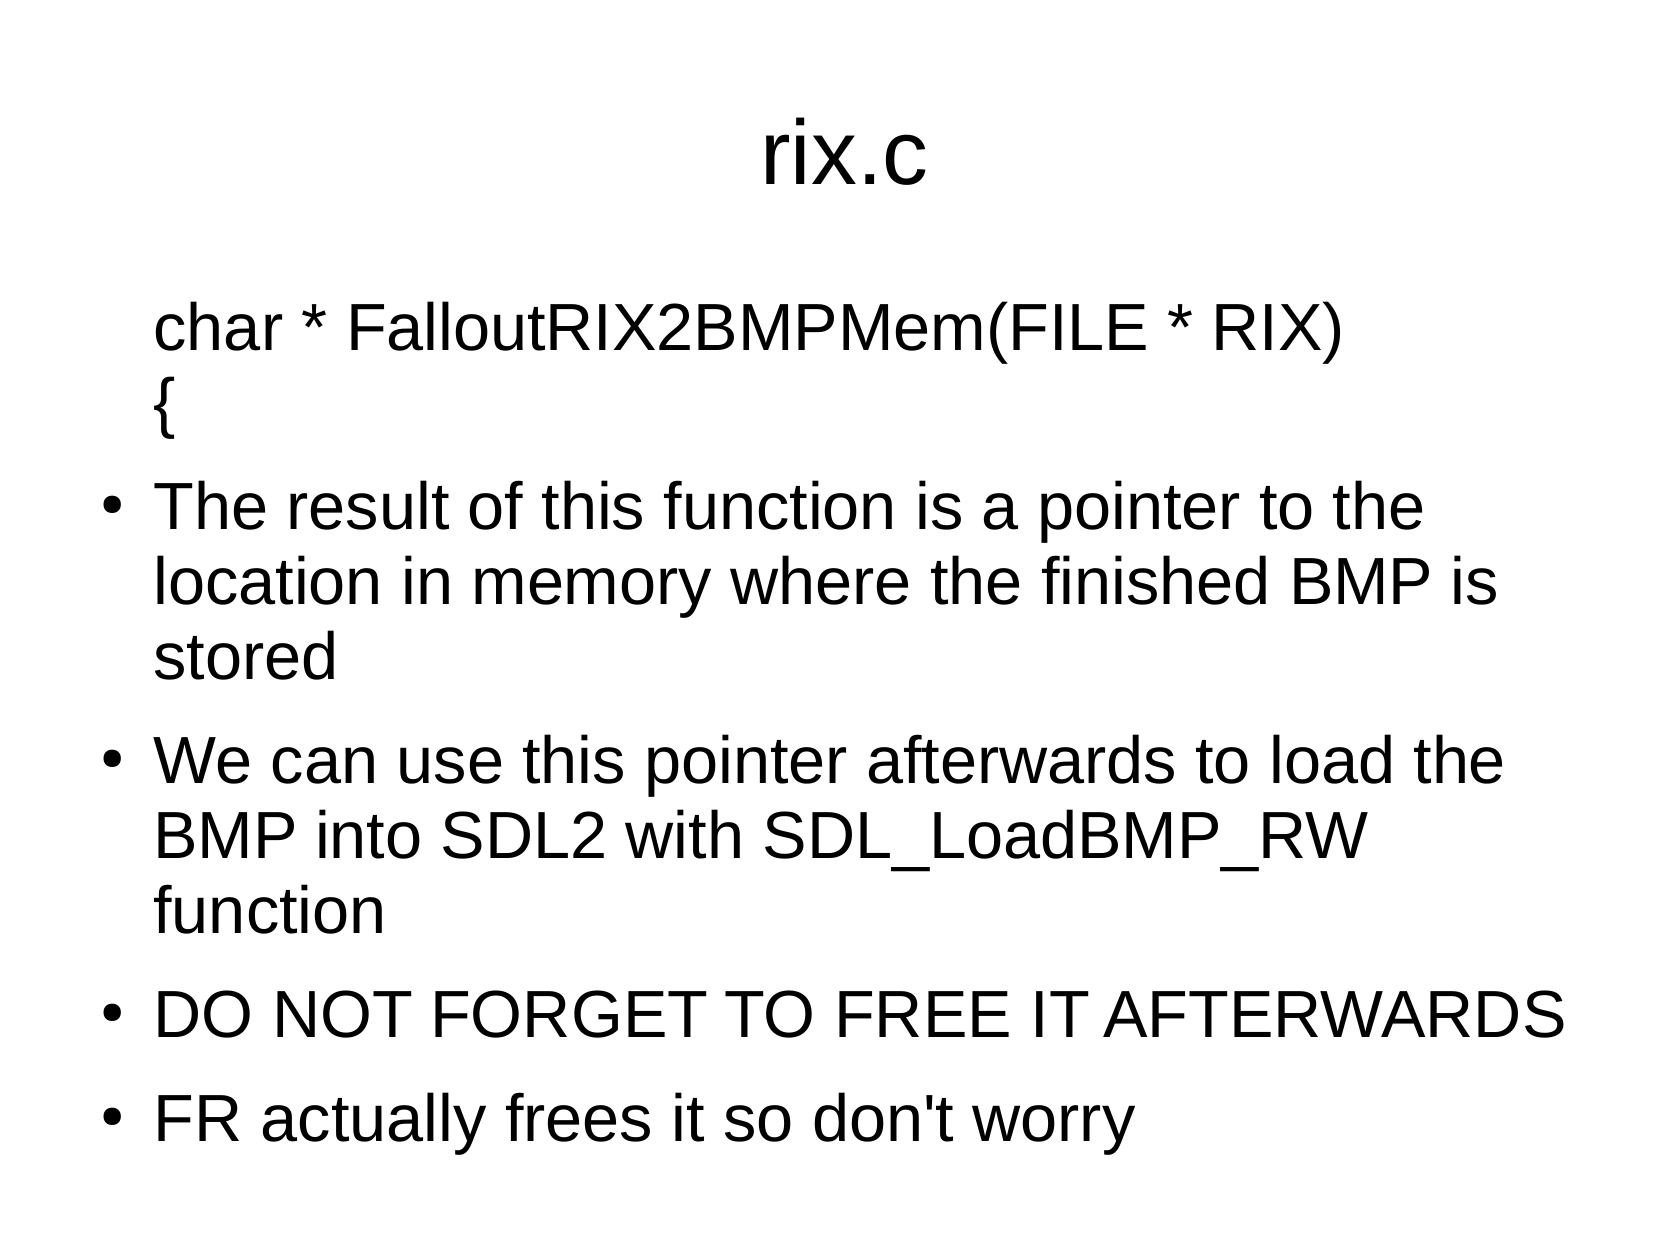

# rix.c
char * FalloutRIX2BMPMem(FILE * RIX)
{
The result of this function is a pointer to the location in memory where the finished BMP is stored
We can use this pointer afterwards to load the BMP into SDL2 with SDL_LoadBMP_RW function
DO NOT FORGET TO FREE IT AFTERWARDS
FR actually frees it so don't worry